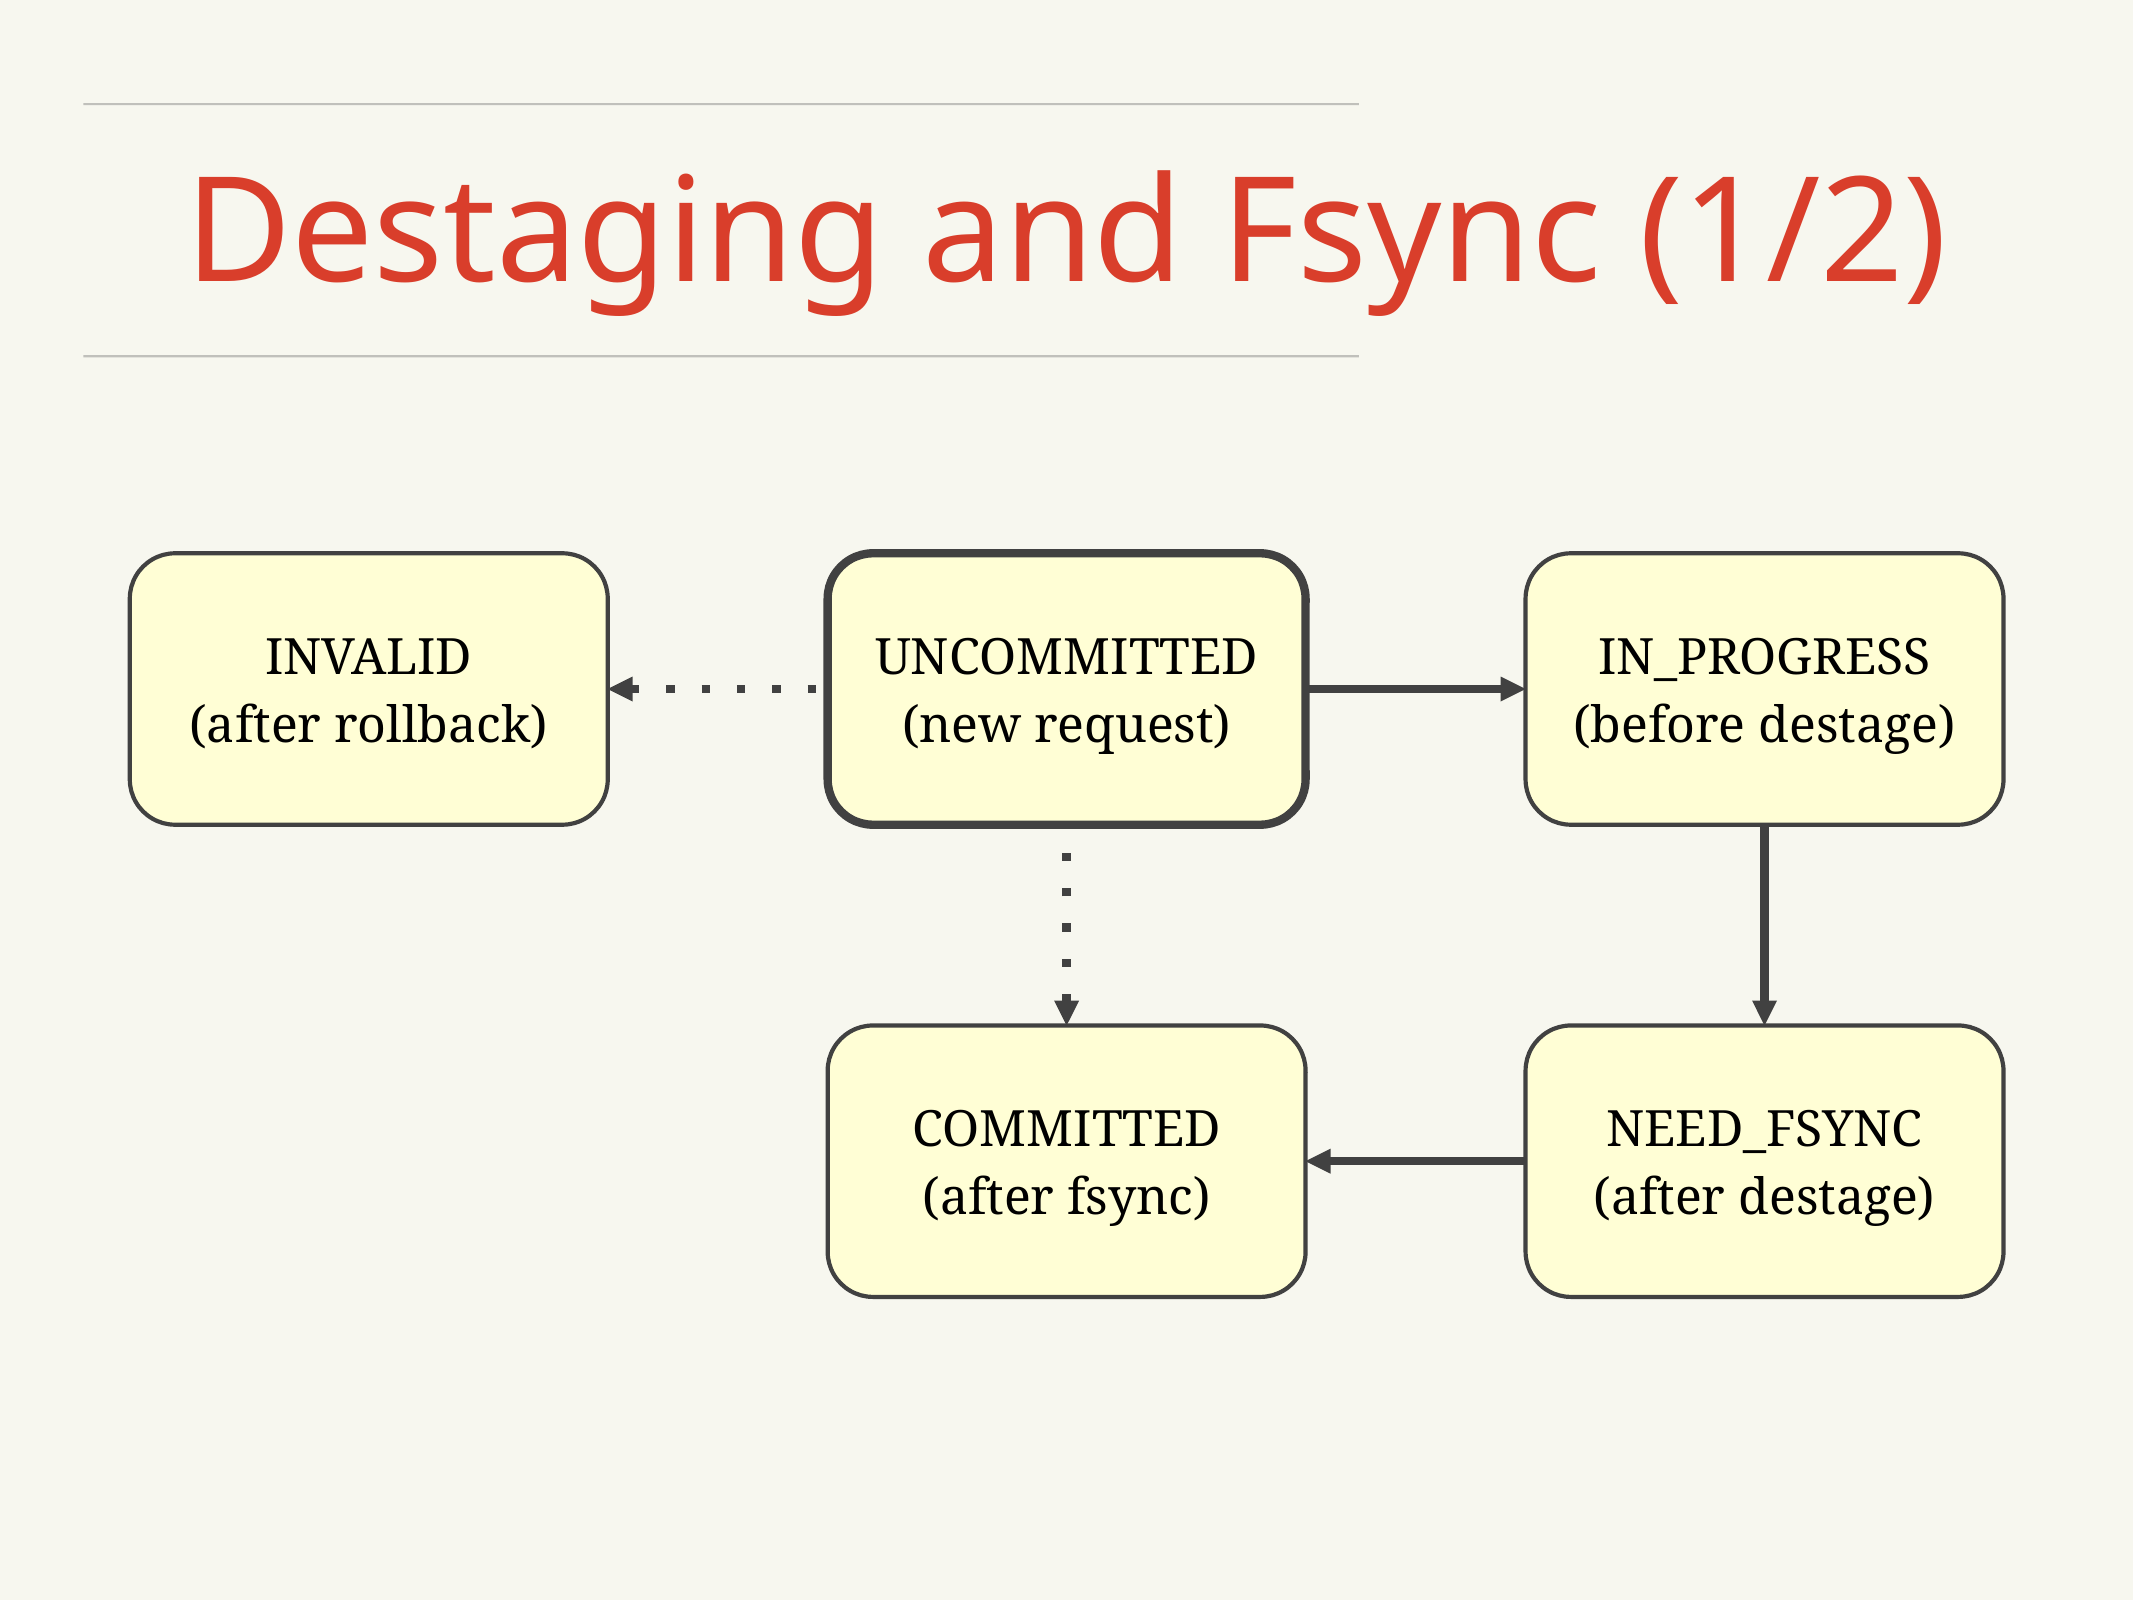

# Destaging and Fsync (1/2)
INVALID
(after rollback)
UNCOMMITTED
(new request)
IN_PROGRESS
(before destage)
COMMITTED
(after fsync)
NEED_FSYNC
(after destage)